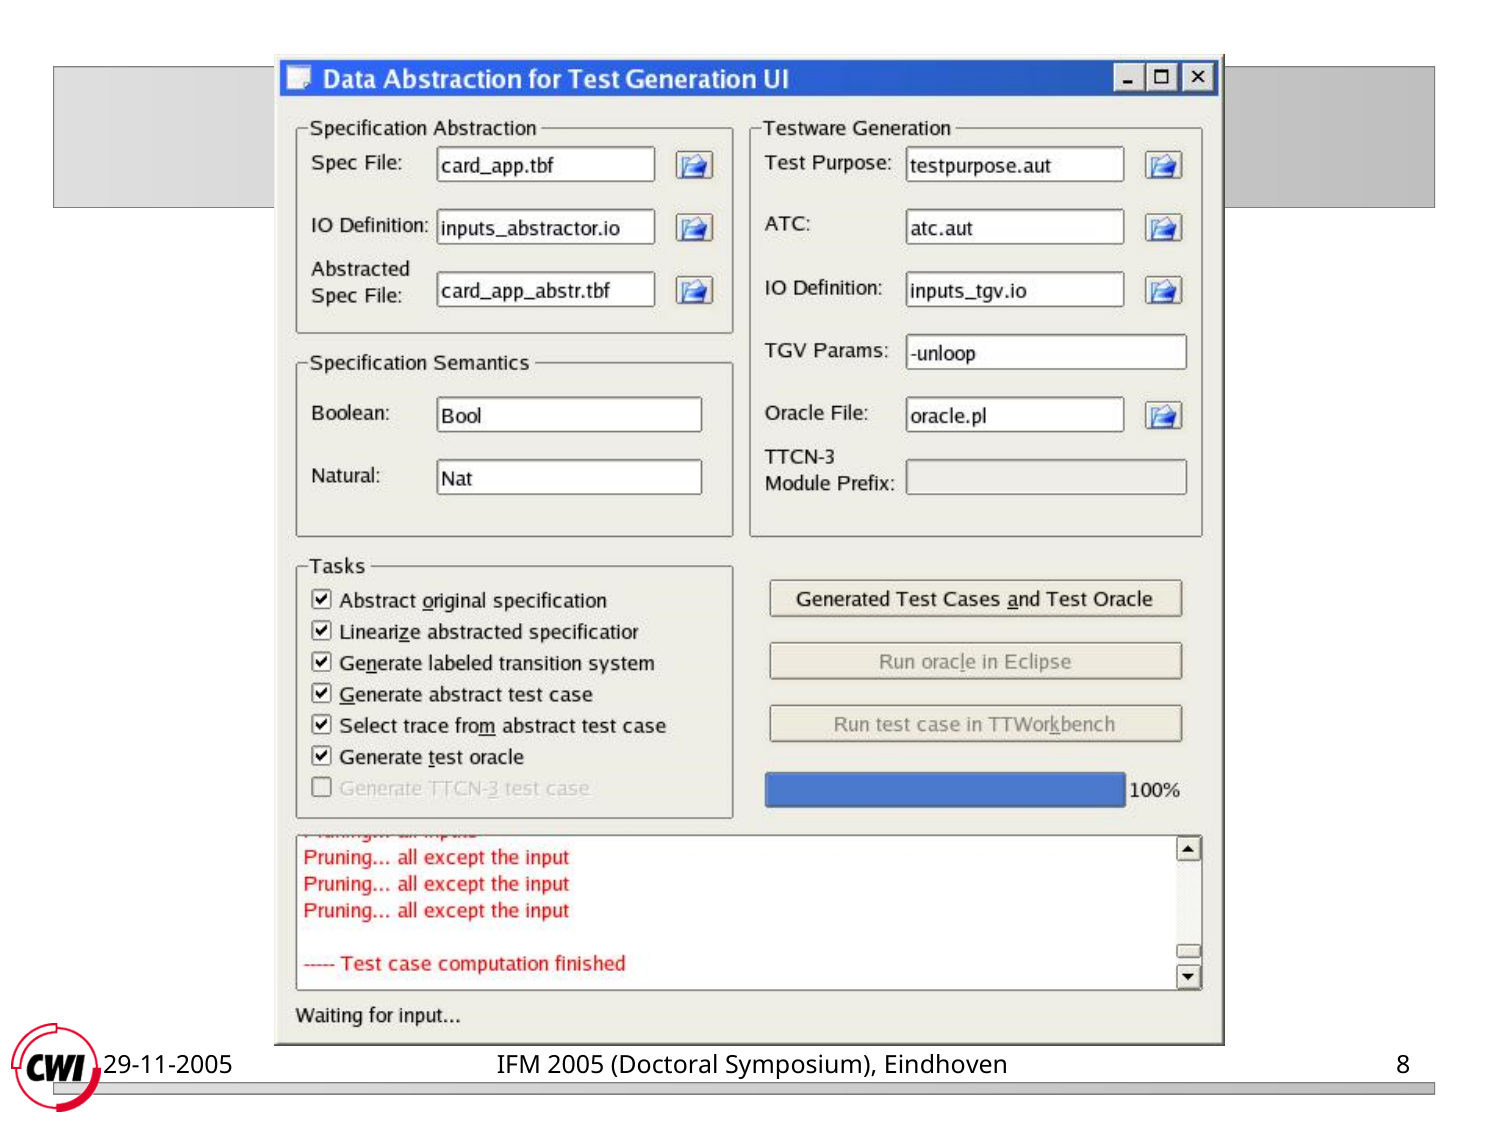

29-11-2005
IFM 2005 (Doctoral Symposium), Eindhoven
8